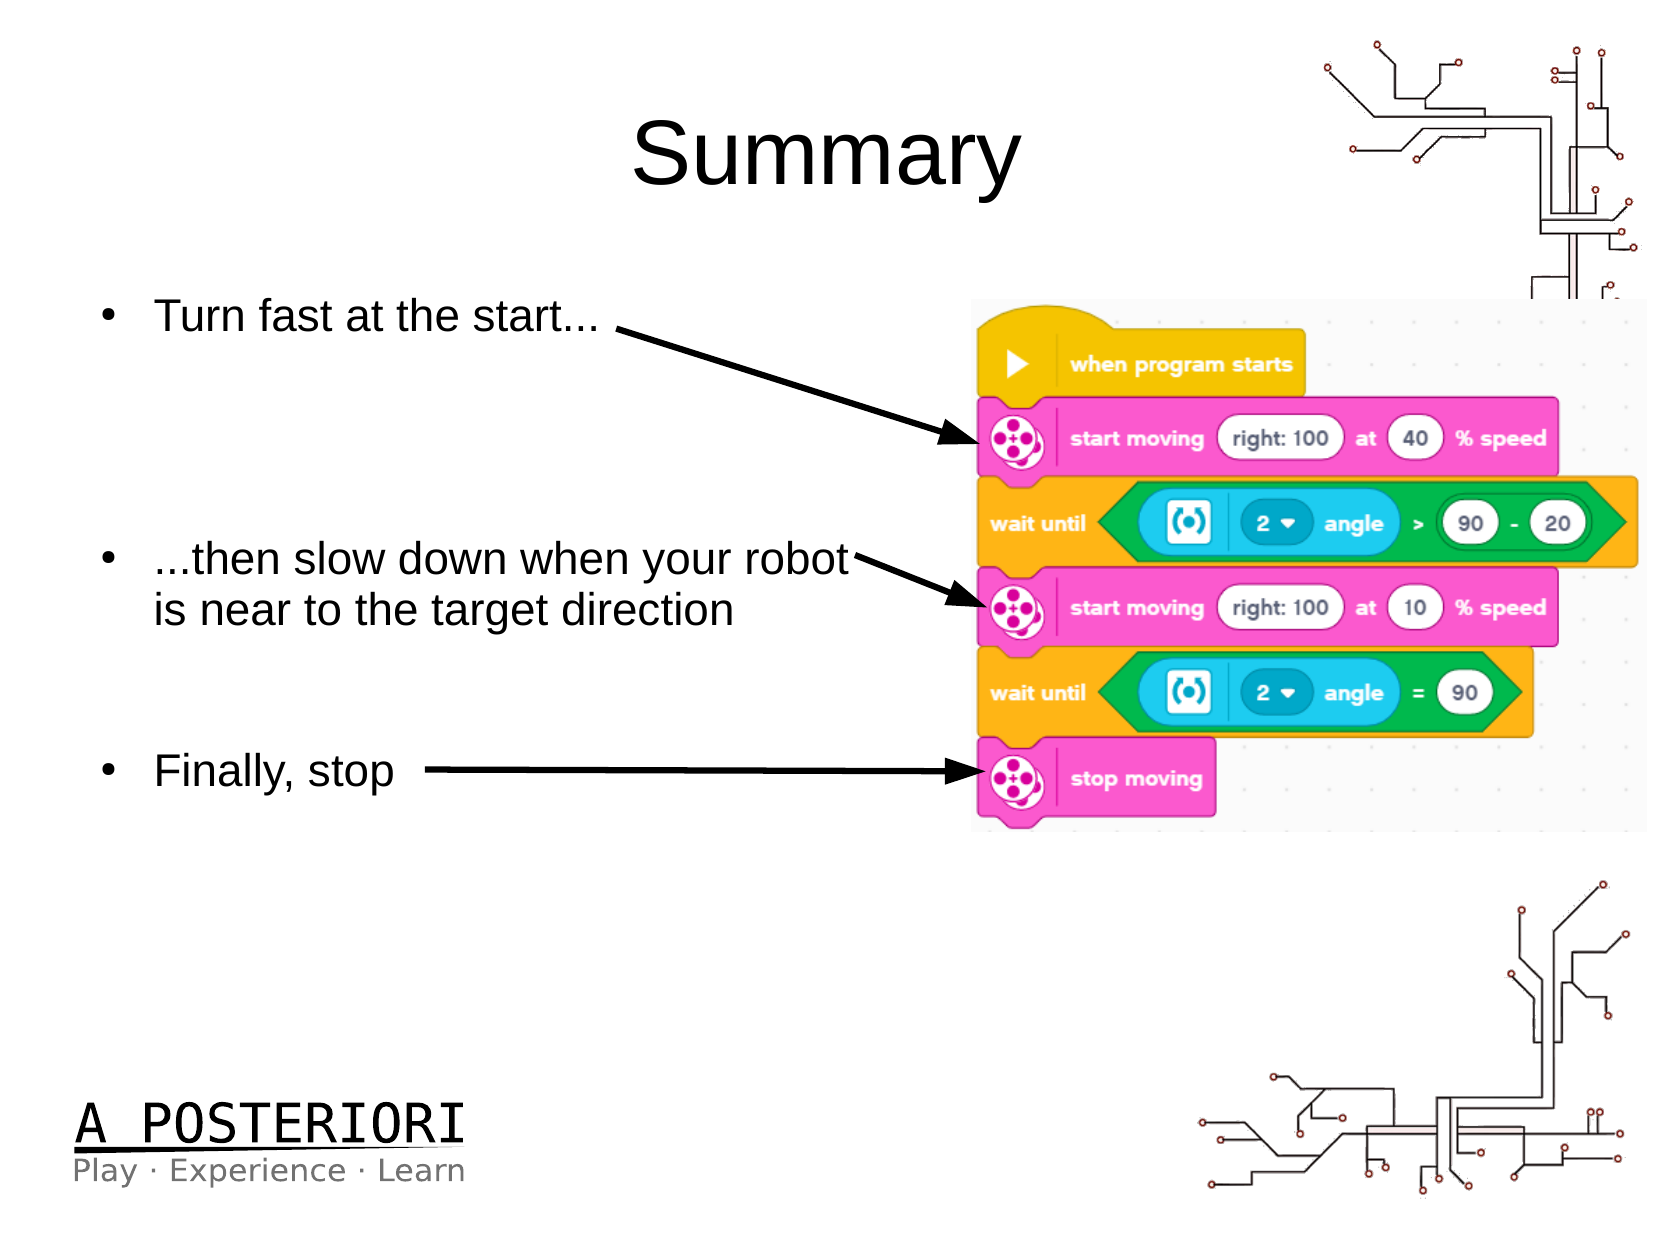

# Summary
Turn fast at the start...
...then slow down when your robot is near to the target direction
Finally, stop